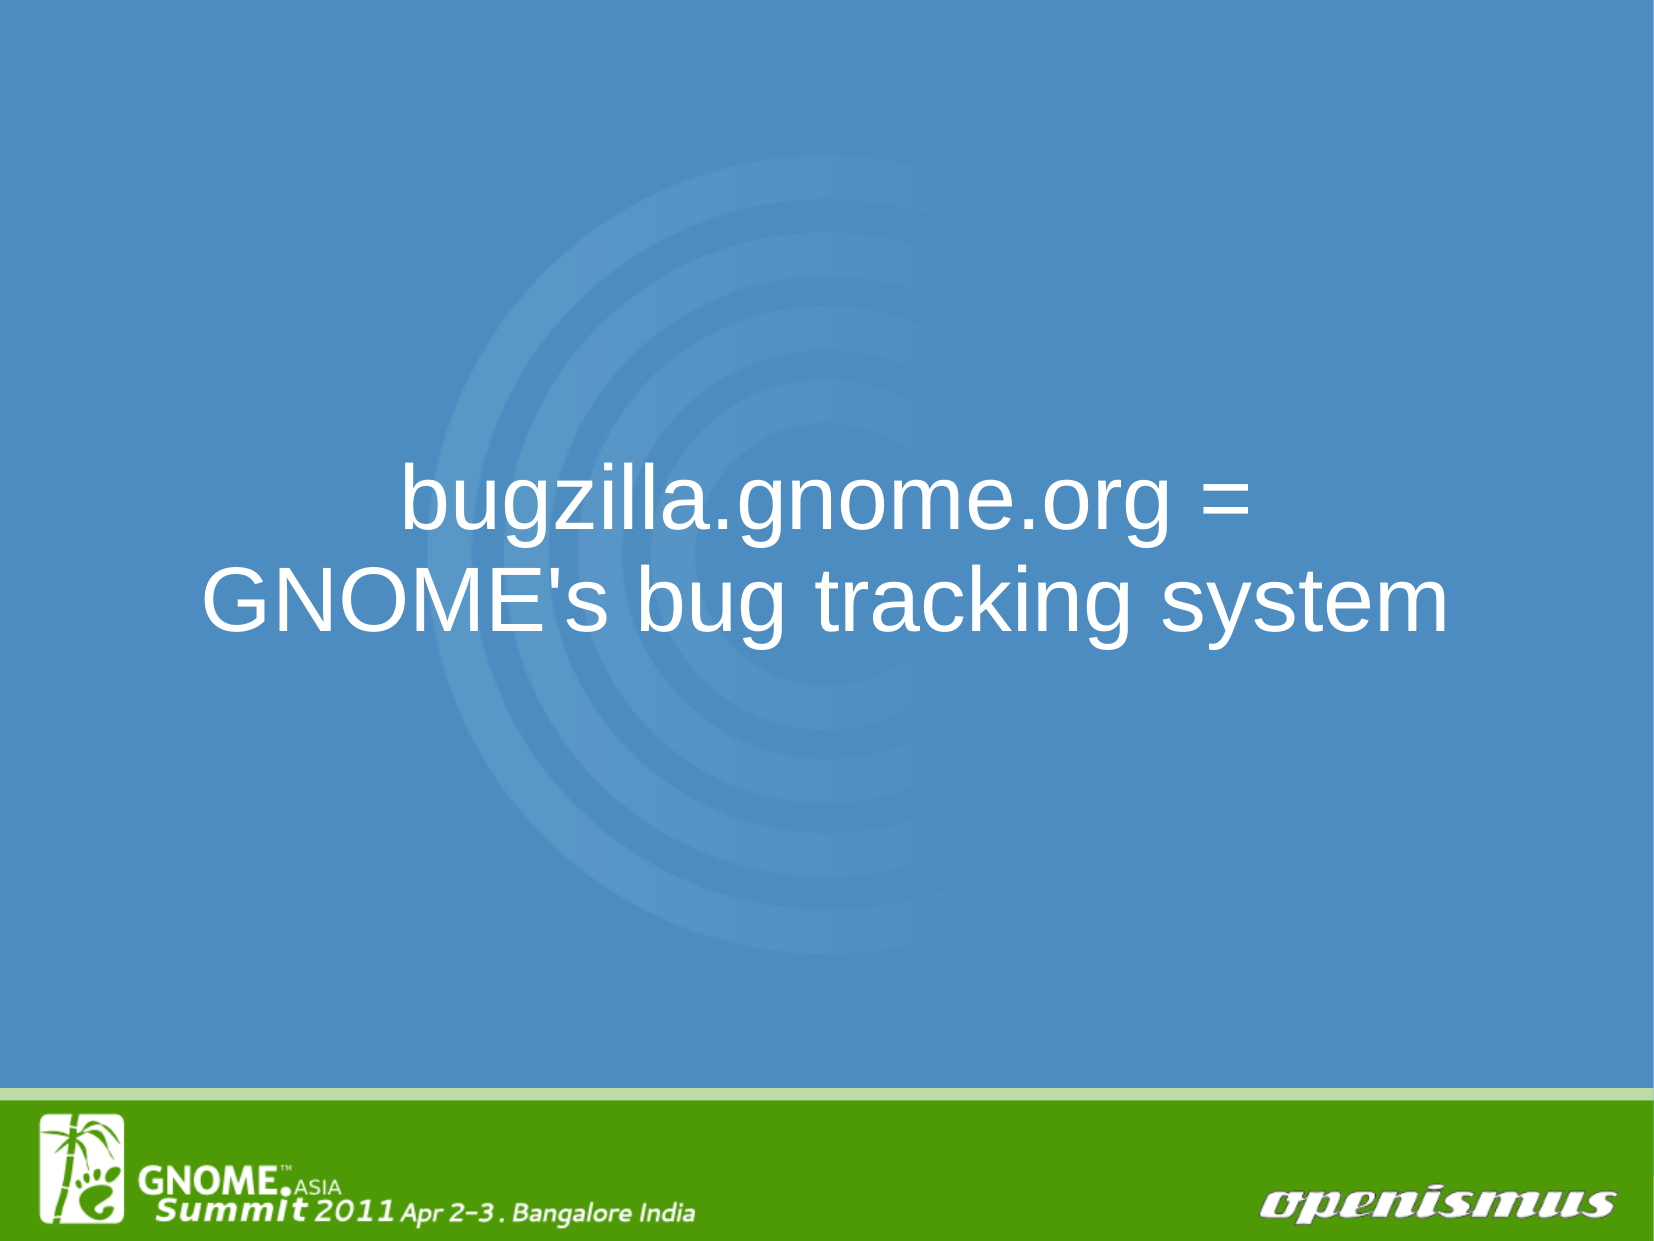

# bugzilla.gnome.org = GNOME's bug tracking system